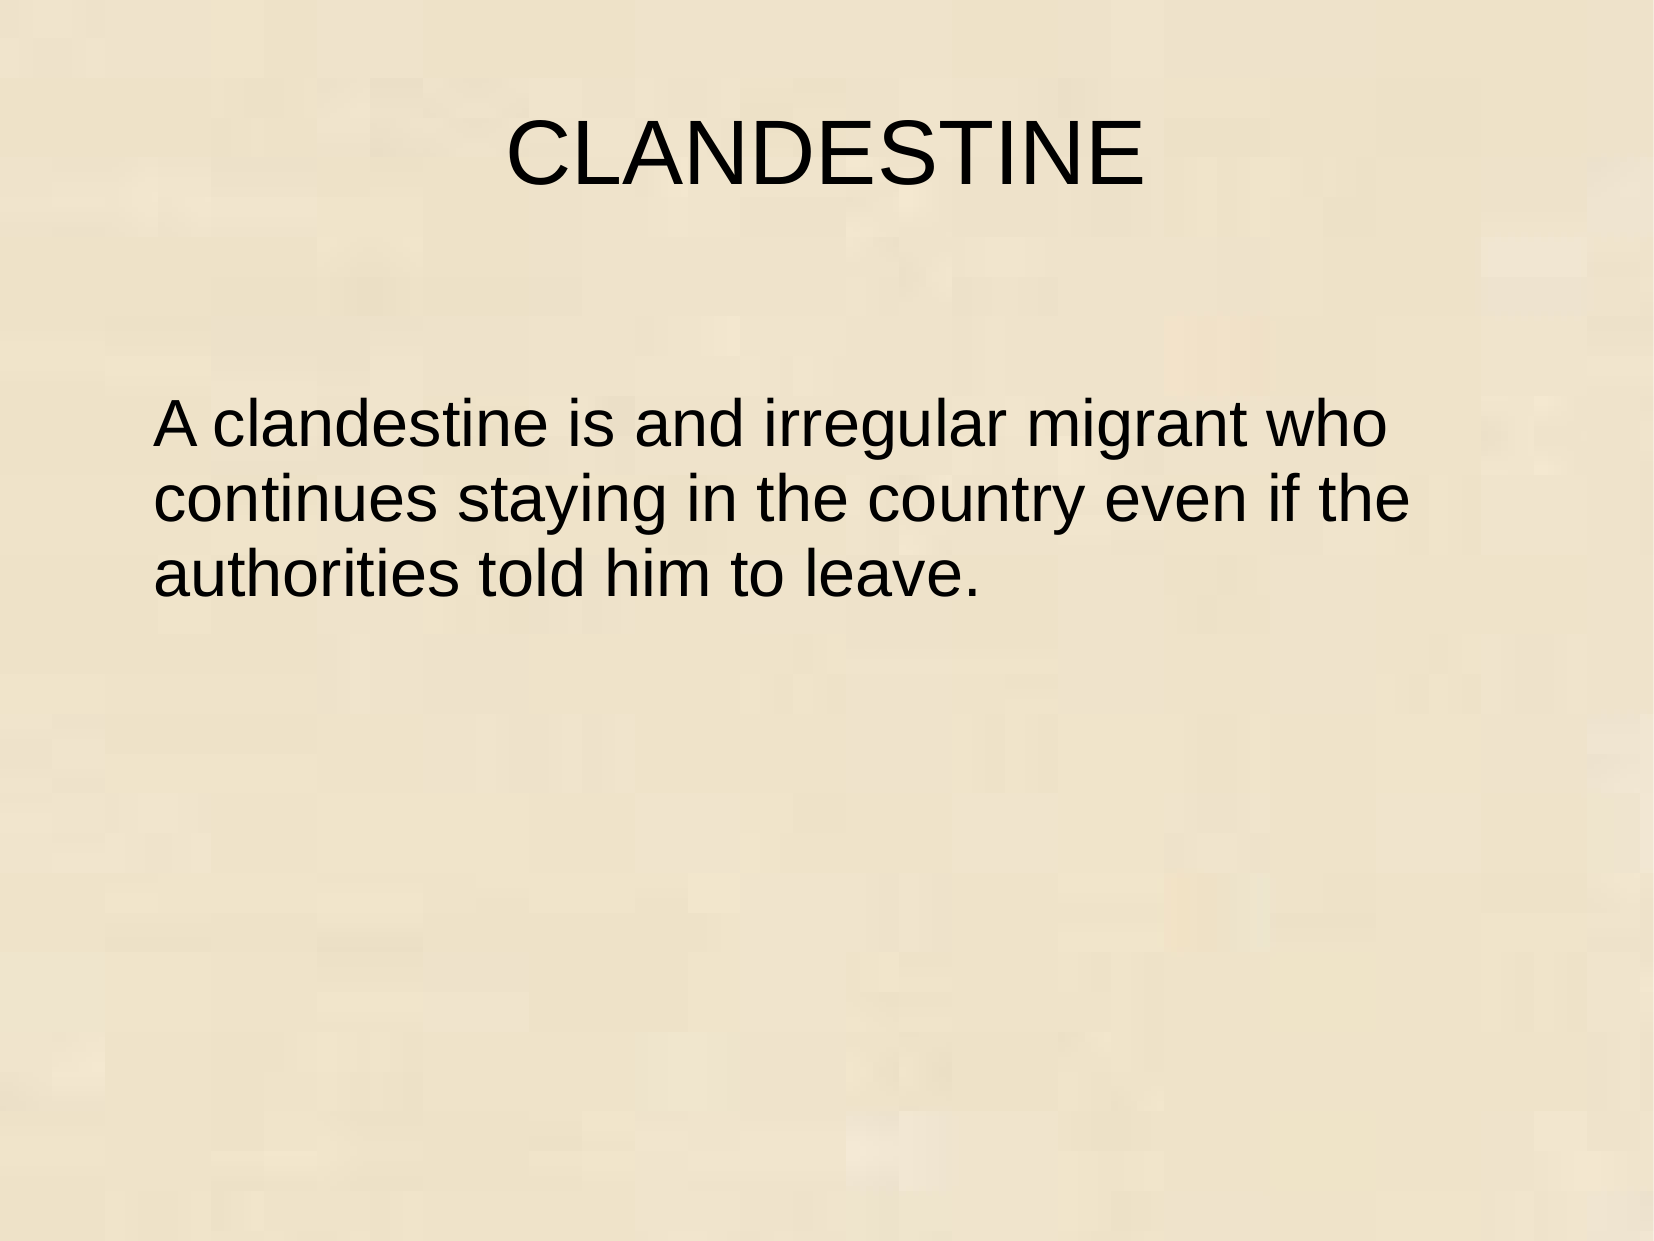

# CLANDESTINE
A clandestine is and irregular migrant who continues staying in the country even if the authorities told him to leave.